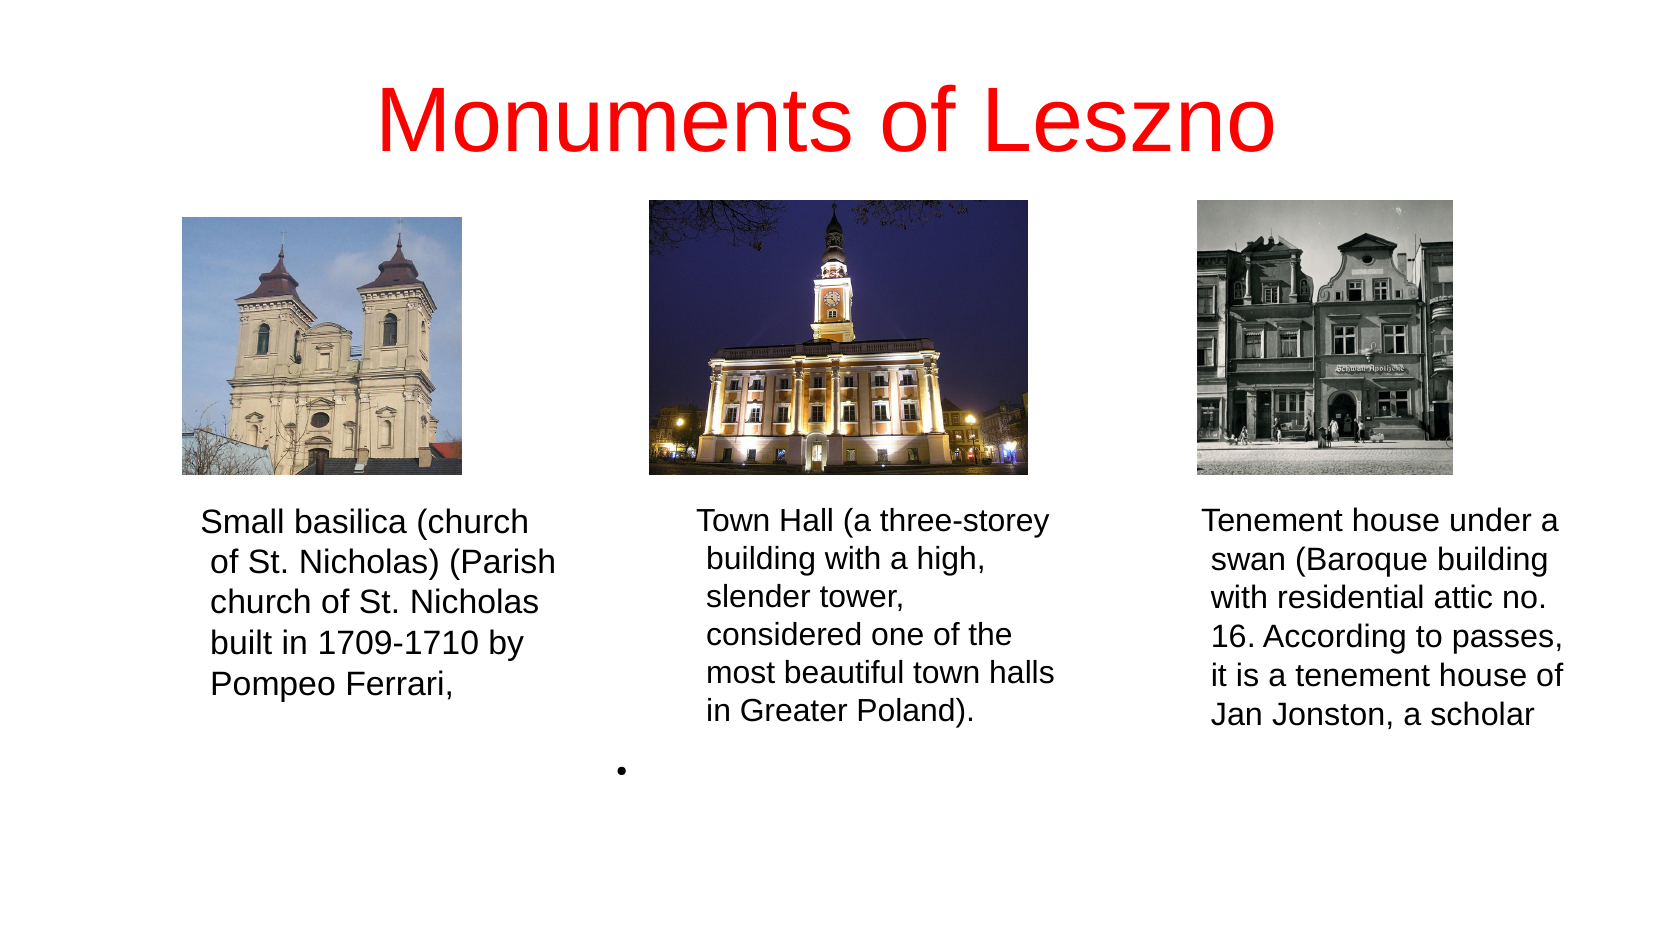

# Monuments of Leszno
 Small basilica (church of St. Nicholas) (Parish church of St. Nicholas built in 1709-1710 by Pompeo Ferrari,
 Town Hall (a three-storey building with a high, slender tower, considered one of the most beautiful town halls in Greater Poland).
 Tenement house under a swan (Baroque building with residential attic no. 16. According to passes, it is a tenement house of Jan Jonston, a scholar